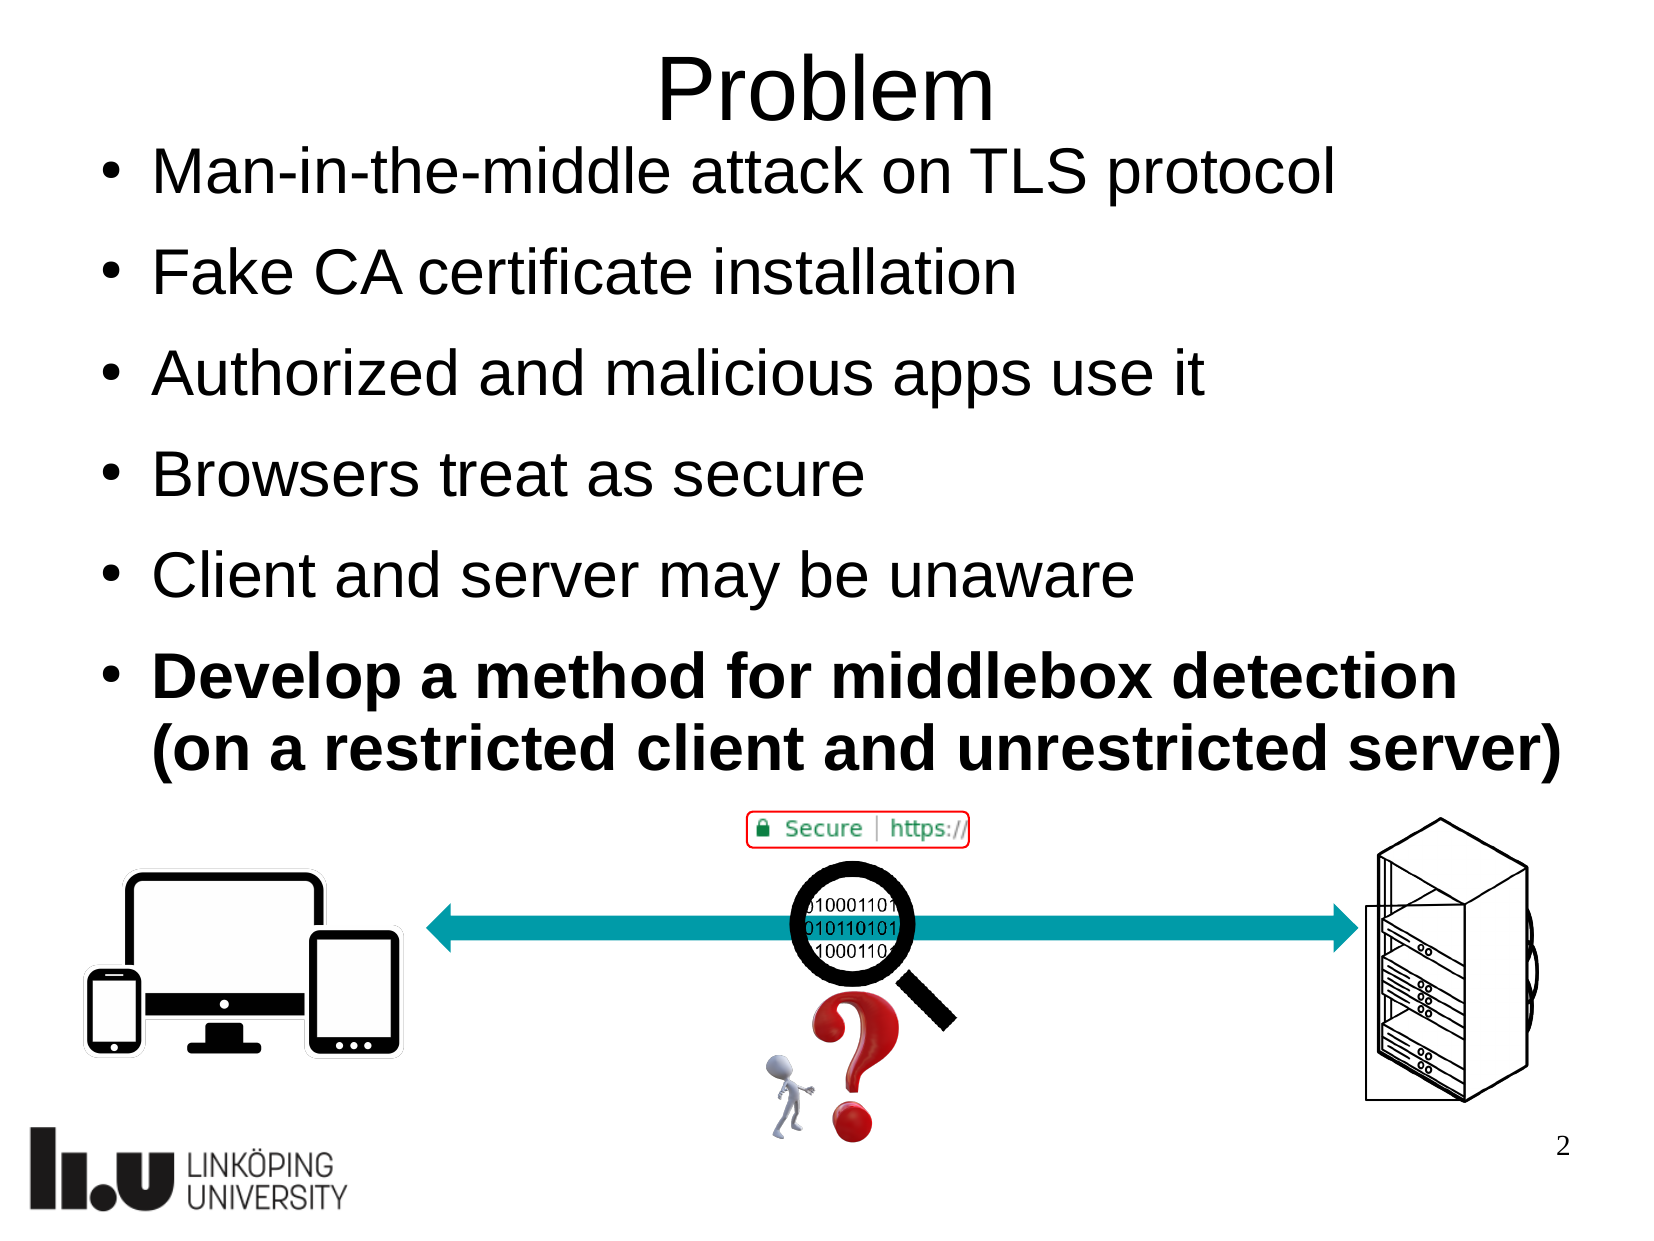

# Problem
Man-in-the-middle attack on TLS protocol
Fake CA certificate installation
Authorized and malicious apps use it
Browsers treat as secure
Client and server may be unaware
Develop a method for middlebox detection (on a restricted client and unrestricted server)
2